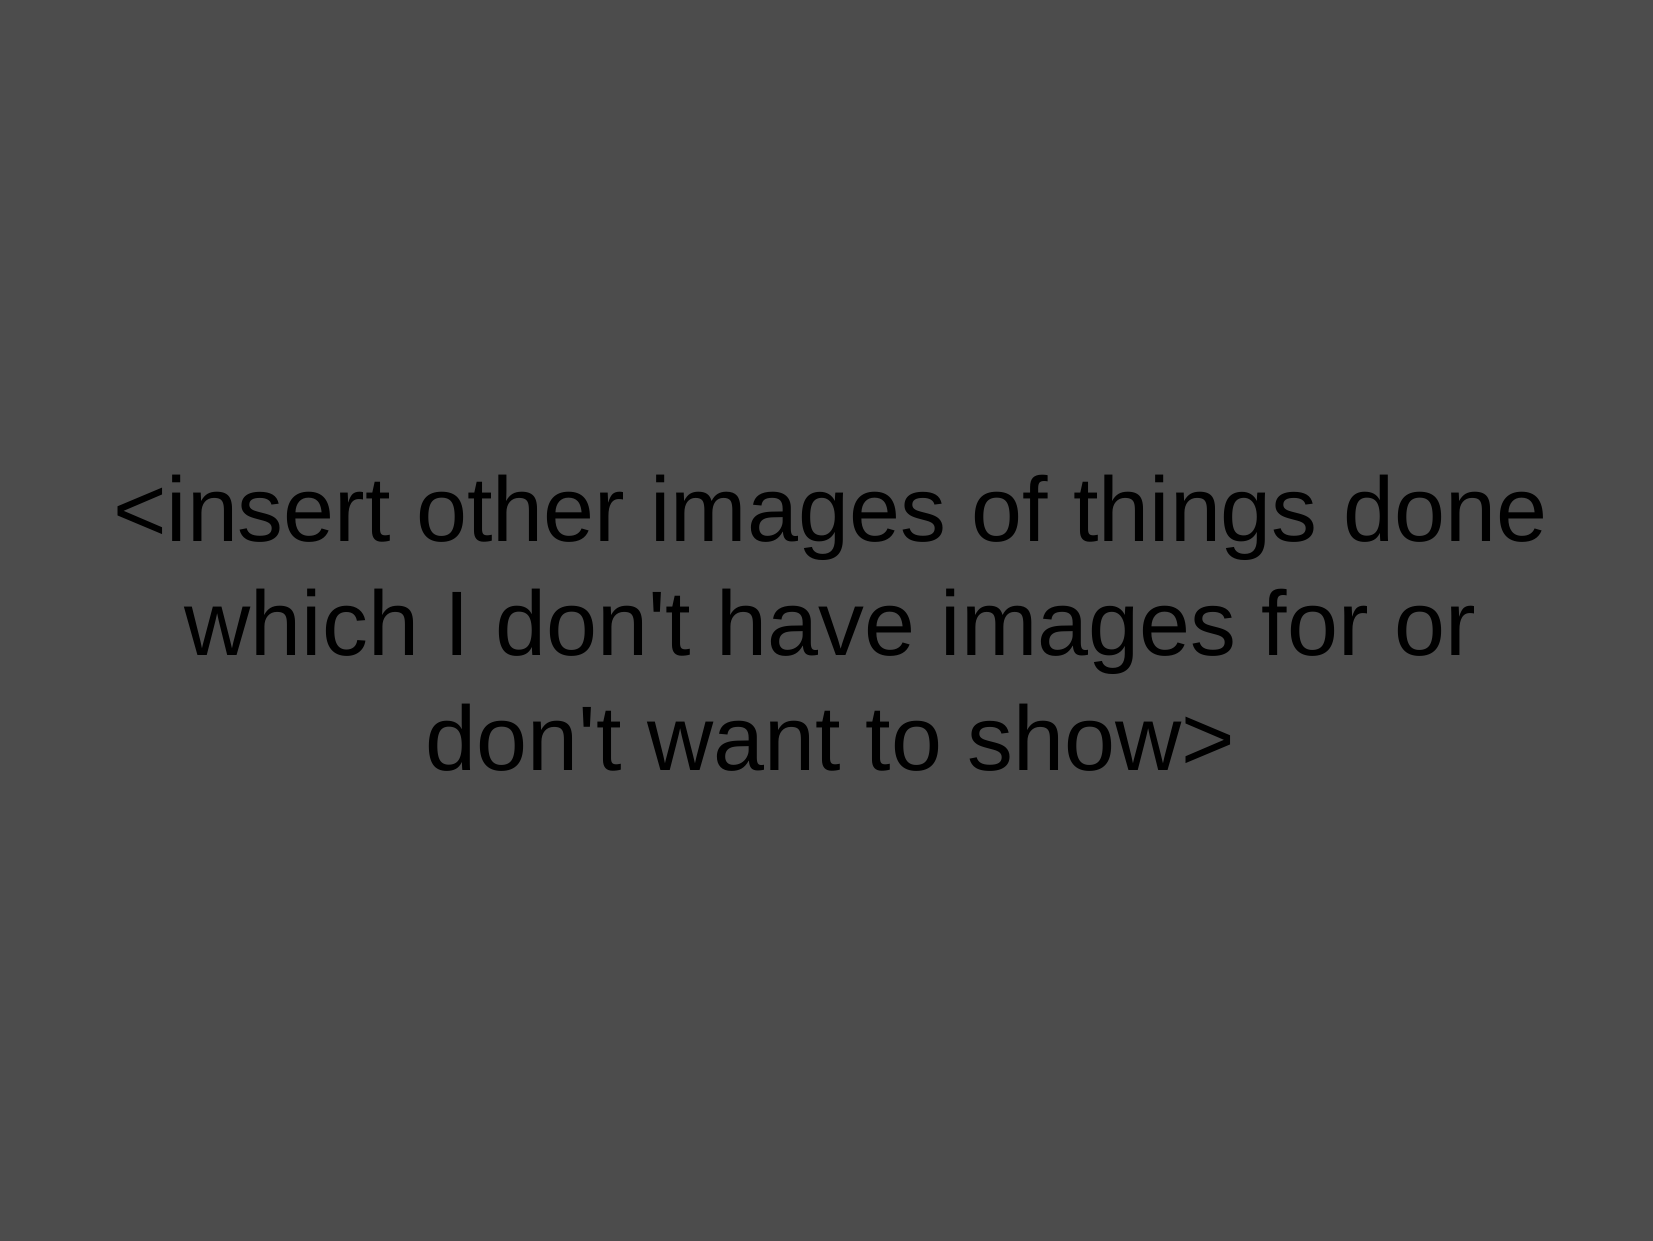

# <insert other images of things done which I don't have images for or don't want to show>